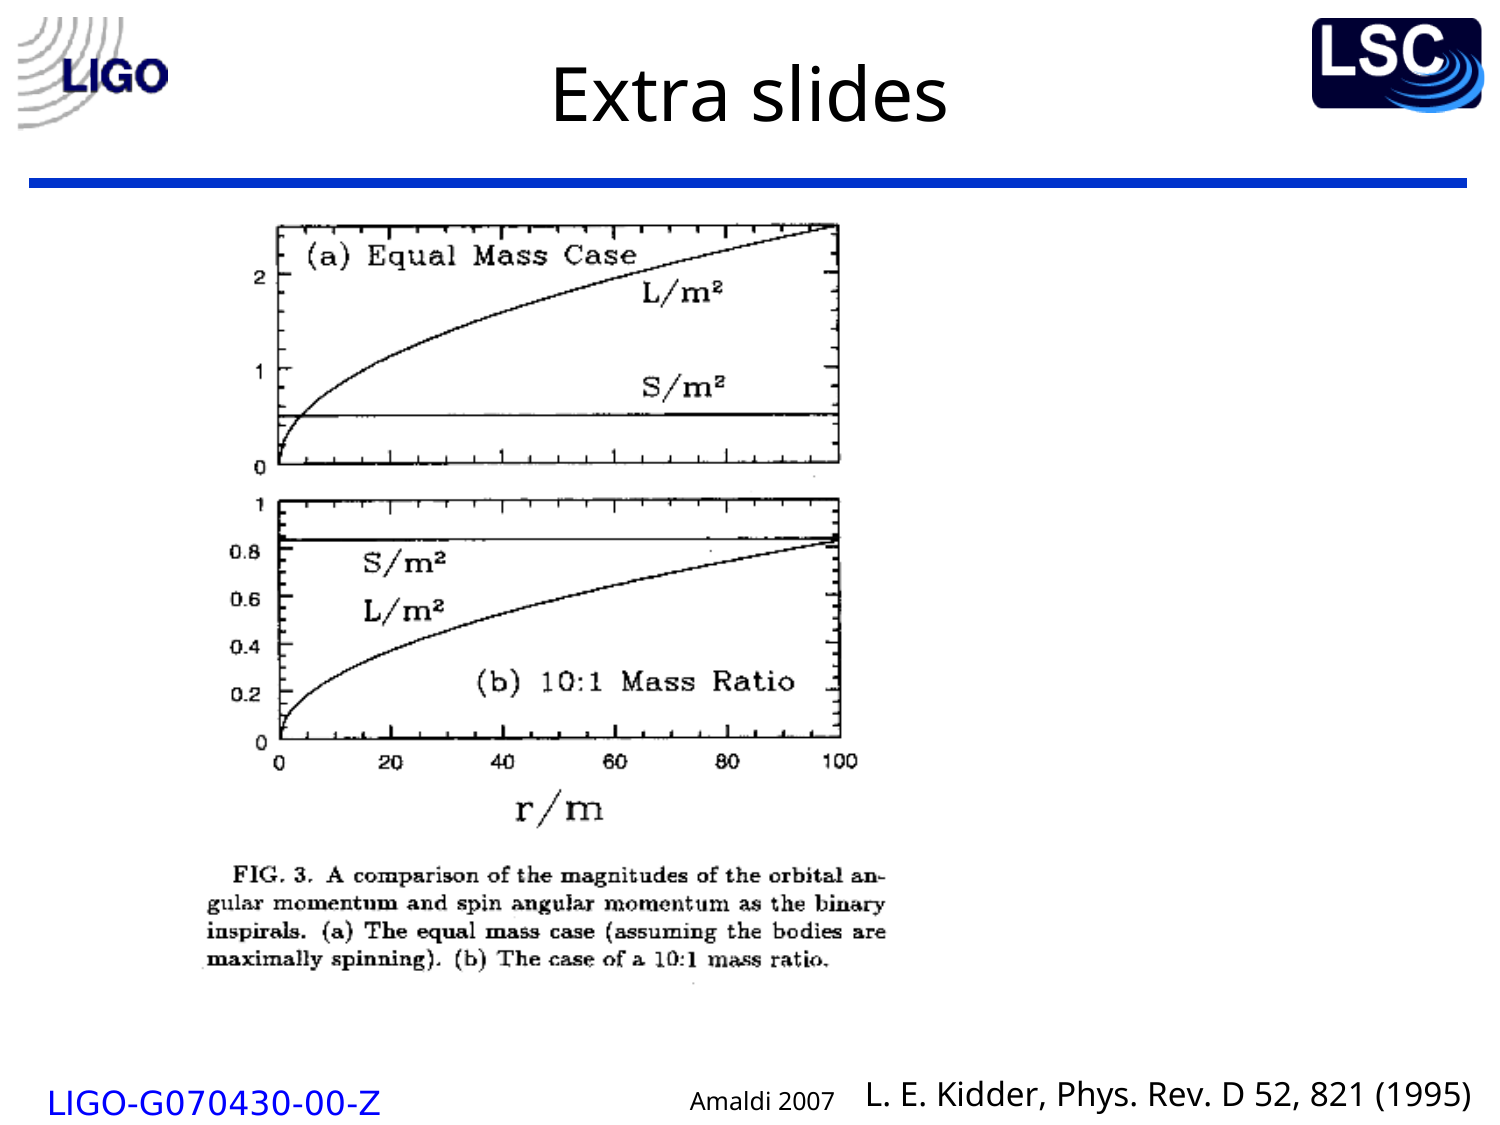

# Extra slides
L. E. Kidder, Phys. Rev. D 52, 821 (1995)
Amaldi 2007